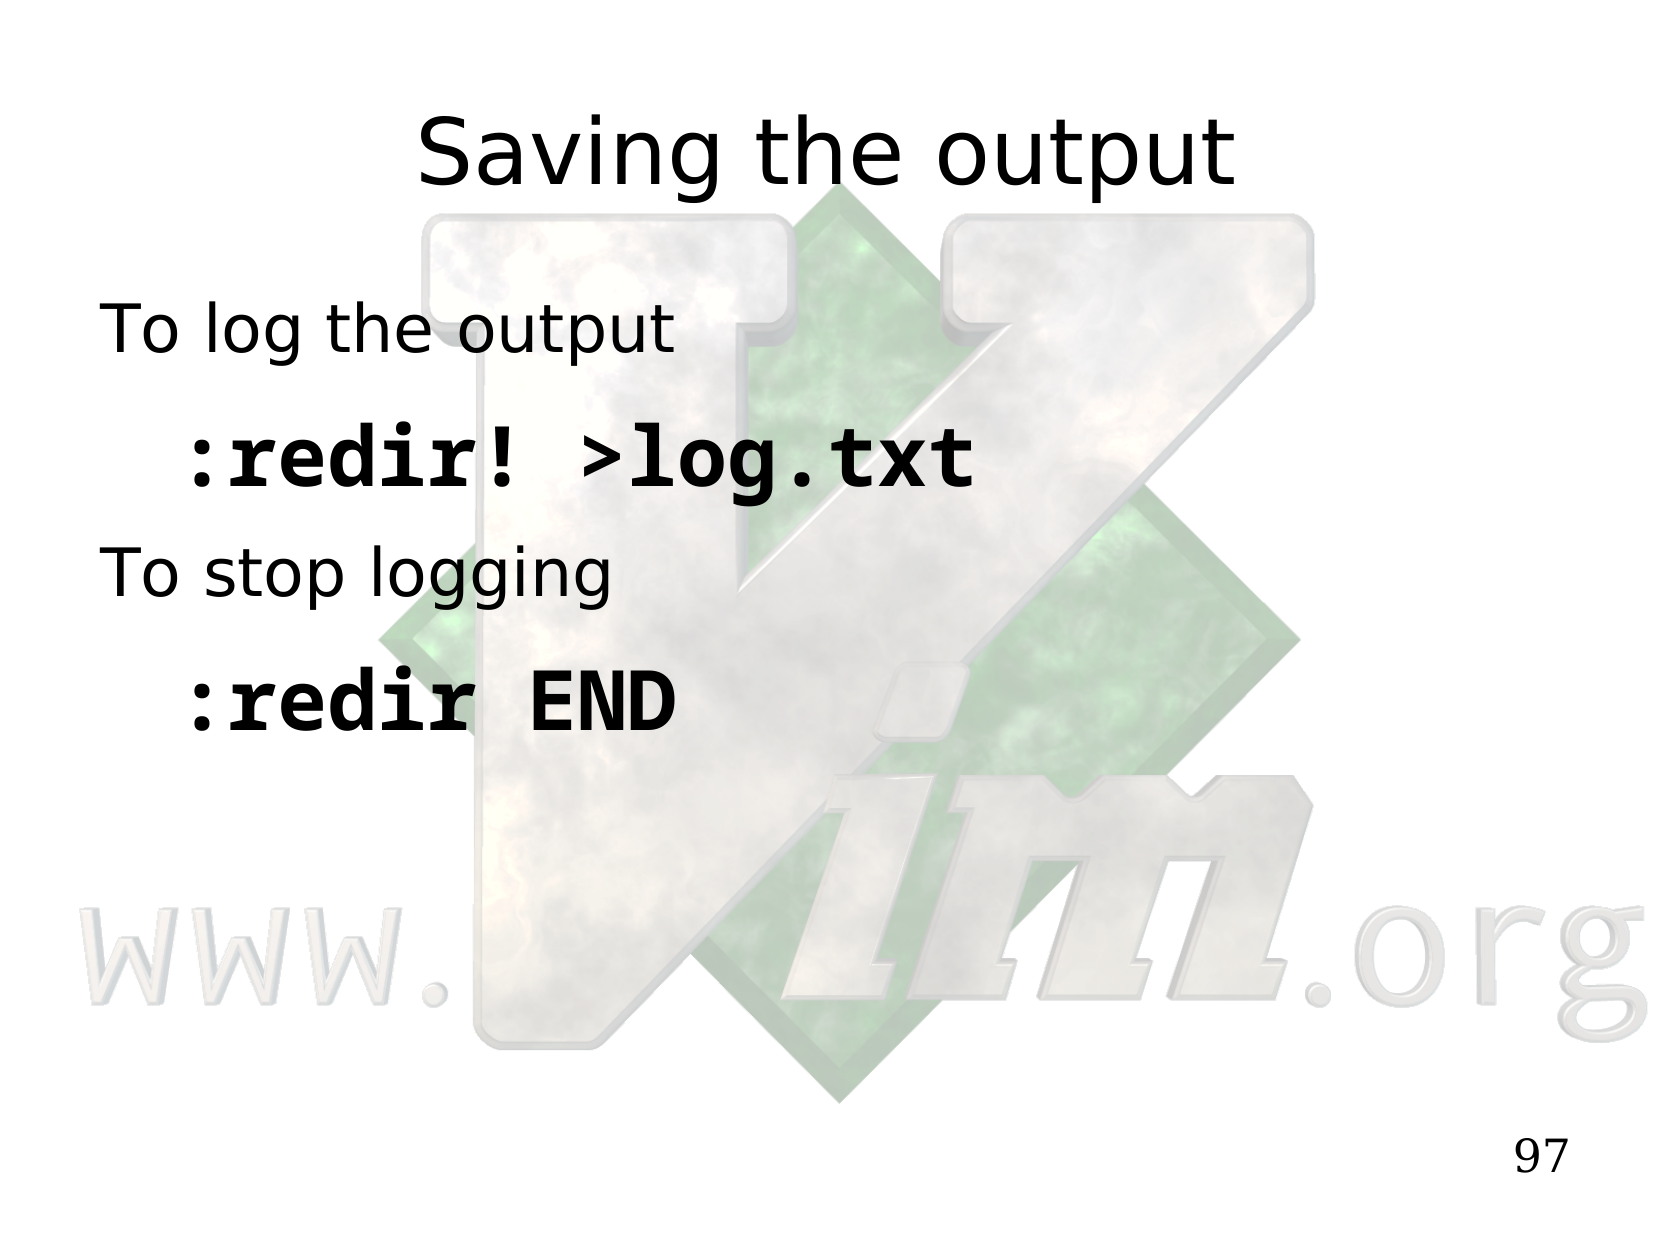

# Saving the output
To log the output
:redir! >log.txt
To stop logging
:redir END
97